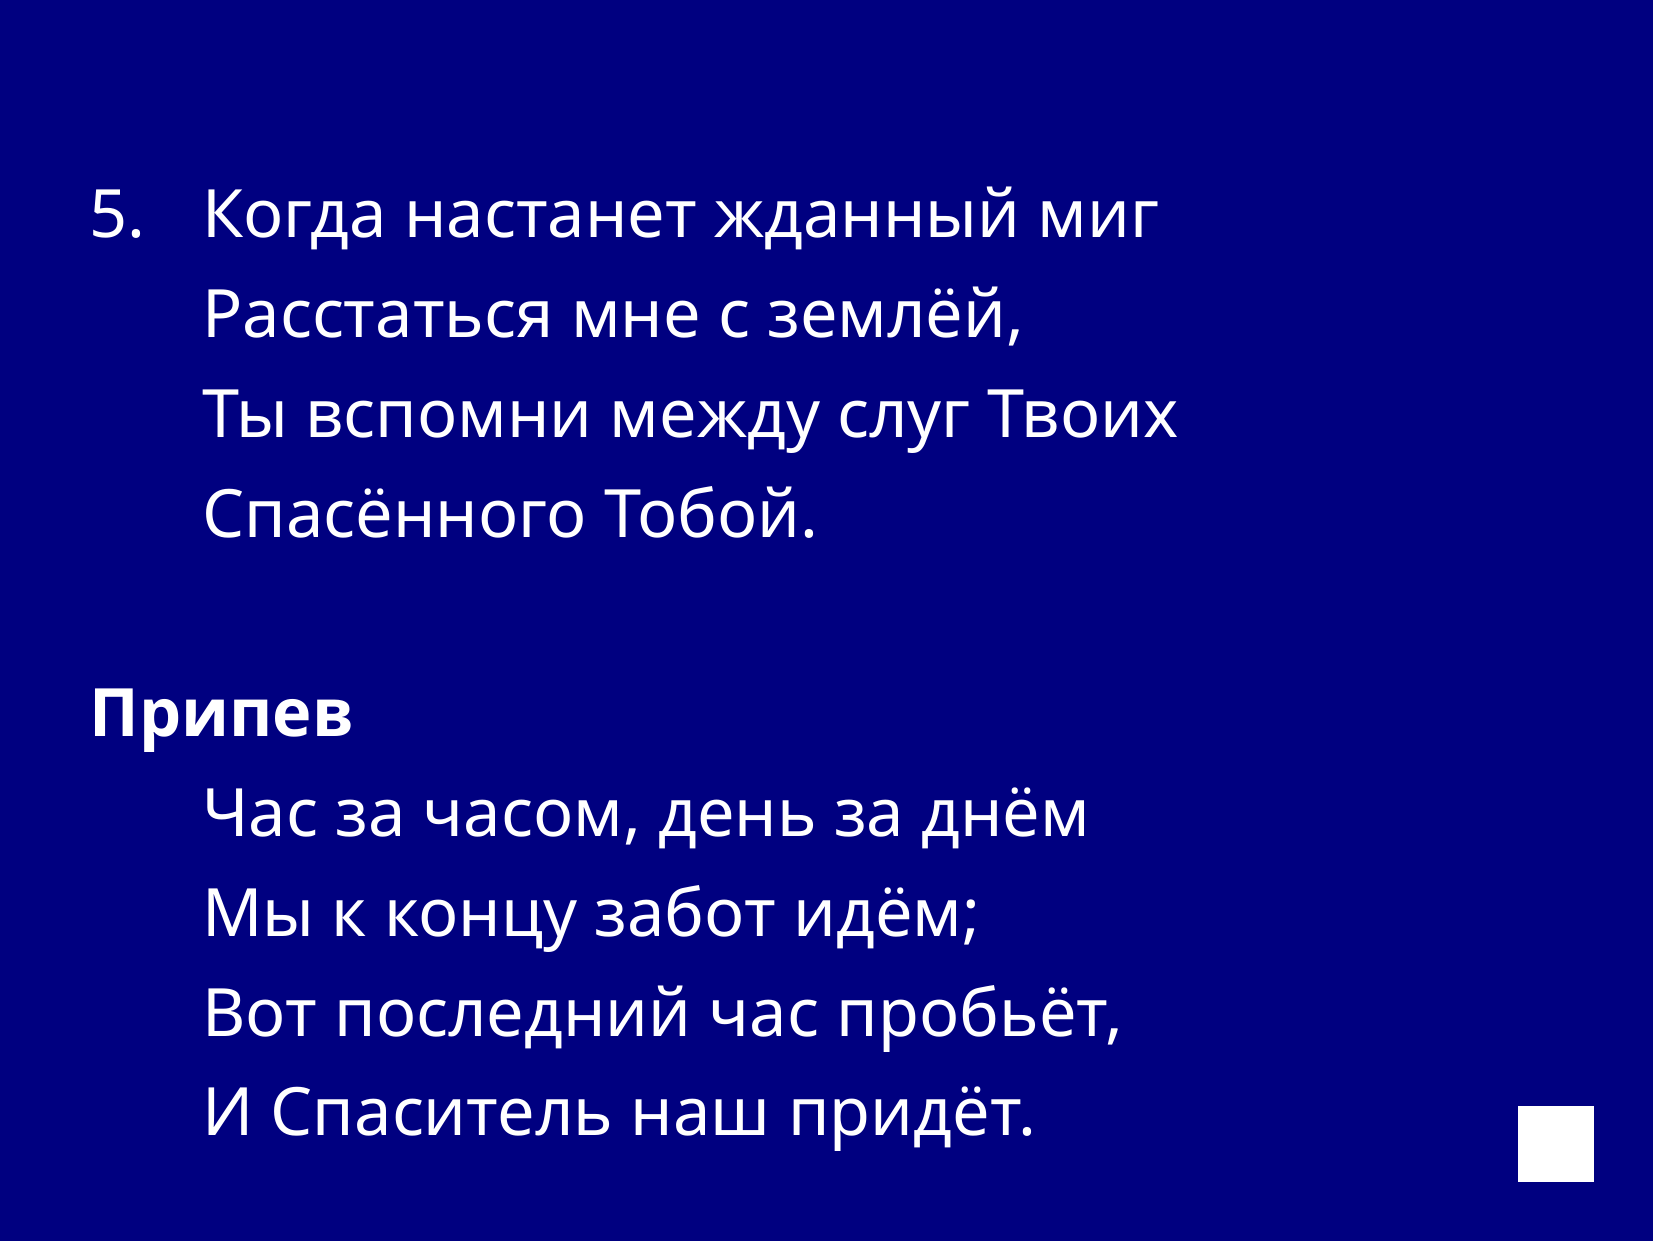

5.	Когда настанет жданный миг
	Расстаться мне с землёй,
	Ты вспомни между слуг Твоих
	Спасённого Тобой.
Припев
	Час за часом, день за днём
	Мы к концу забот идём;
	Вот последний час пробьёт,
	И Спаситель наш придёт.